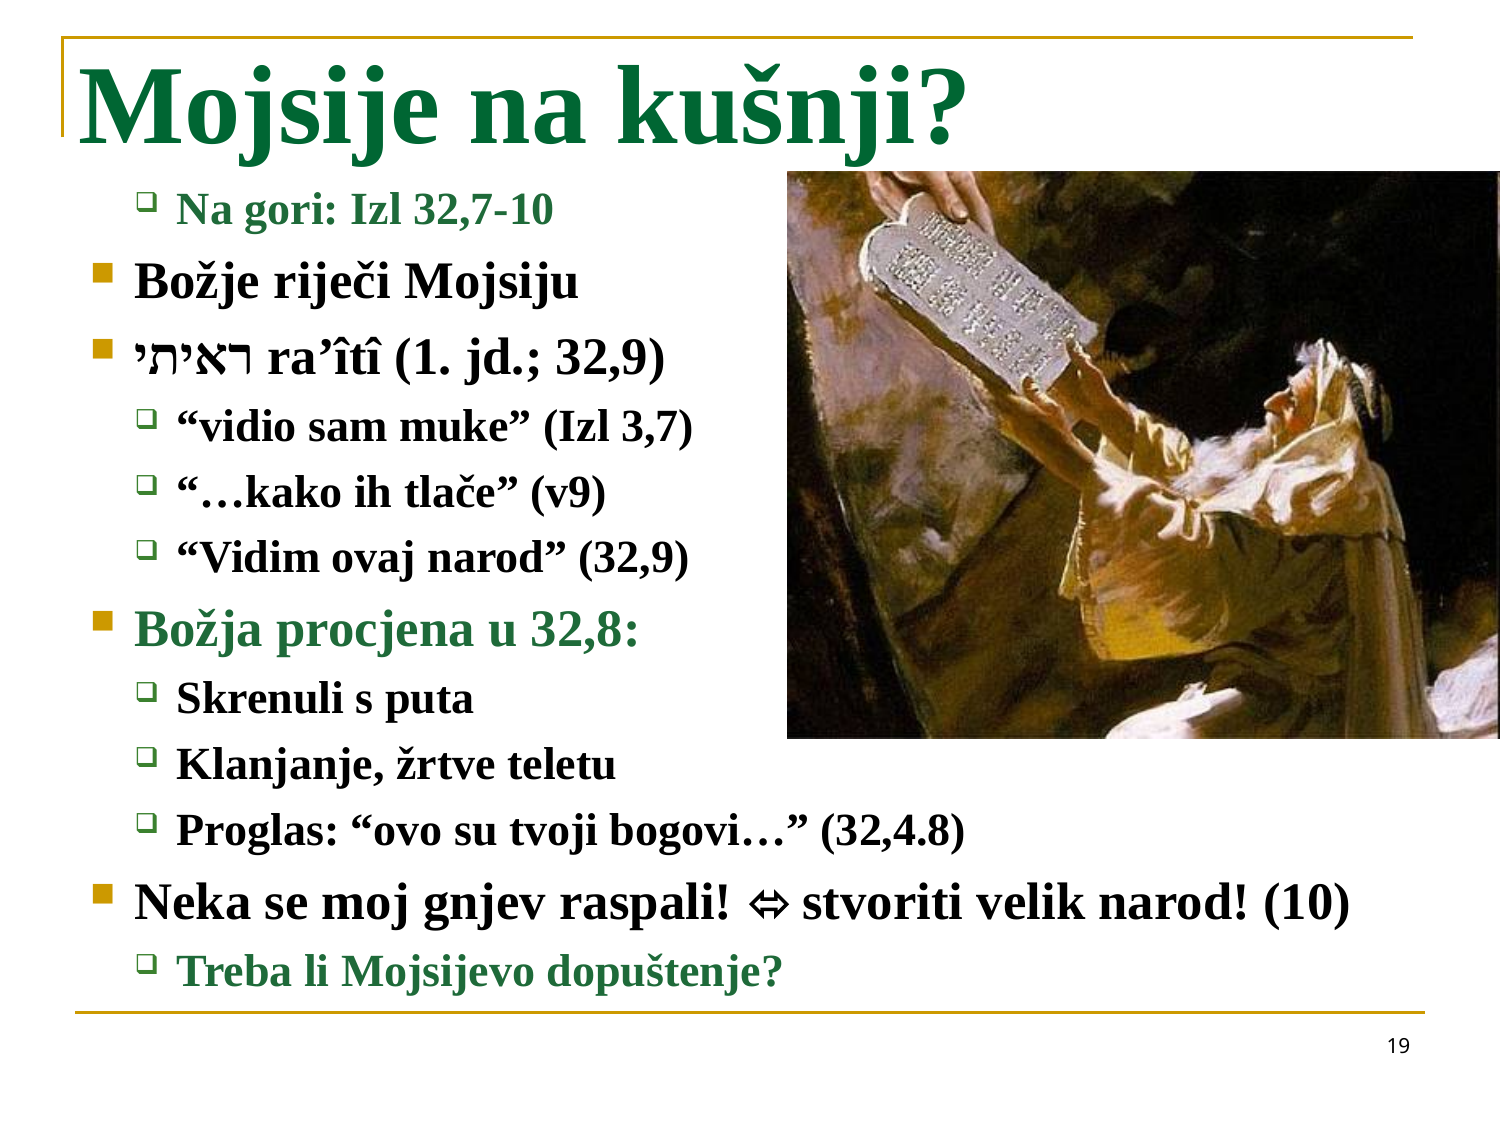

# Mojsije na kušnji?
Na gori: Izl 32,7-10
Božje riječi Mojsiju
ראיתי ra’îtî (1. jd.; 32,9)
“vidio sam muke” (Izl 3,7)
“…kako ih tlače” (v9)
“Vidim ovaj narod” (32,9)
Božja procjena u 32,8:
Skrenuli s puta
Klanjanje, žrtve teletu
Proglas: “ovo su tvoji bogovi…” (32,4.8)
Neka se moj gnjev raspali!  stvoriti velik narod! (10)
Treba li Mojsijevo dopuštenje?